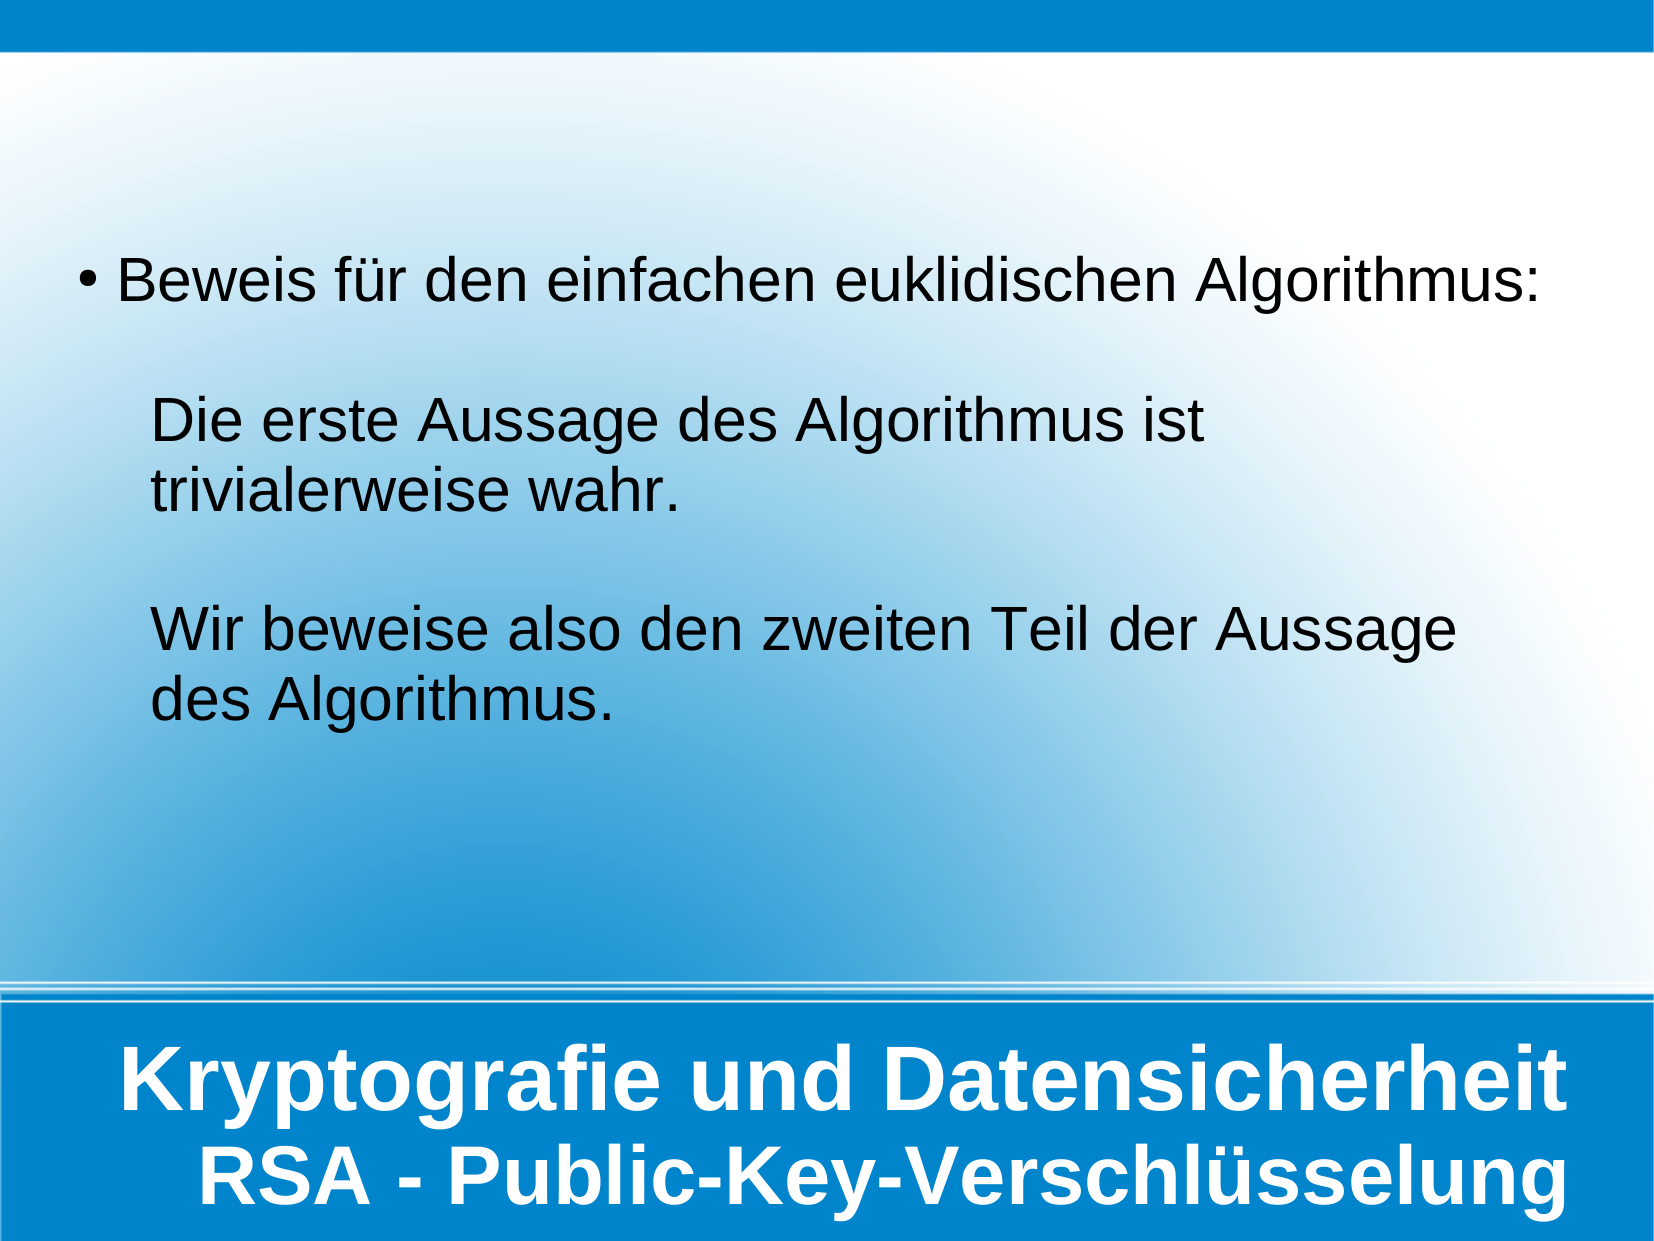

Beweis für den einfachen euklidischen Algorithmus:
	Die erste Aussage des Algorithmus ist 						trivialerweise wahr.
	Wir beweise also den zweiten Teil der Aussage 			des Algorithmus.
# Kryptografie und Datensicherheit RSA - Public-Key-Verschlüsselung